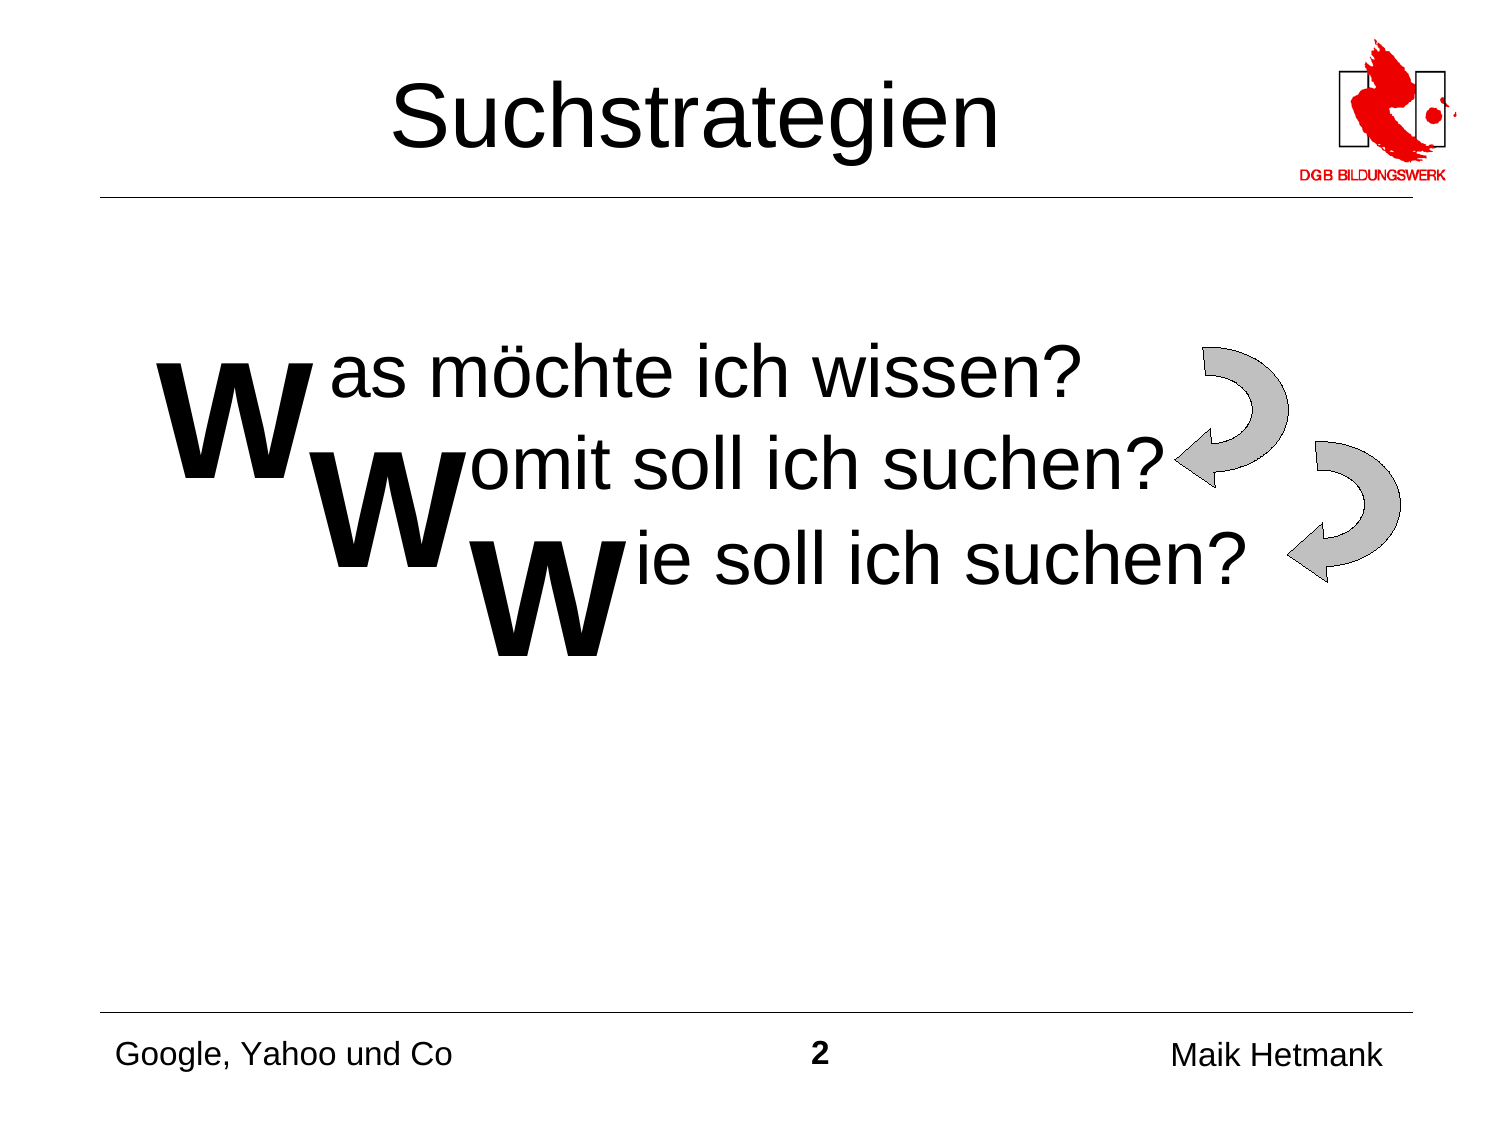

# Suchstrategien
W
as möchte ich wissen?
W
omit soll ich suchen?
W
ie soll ich suchen?